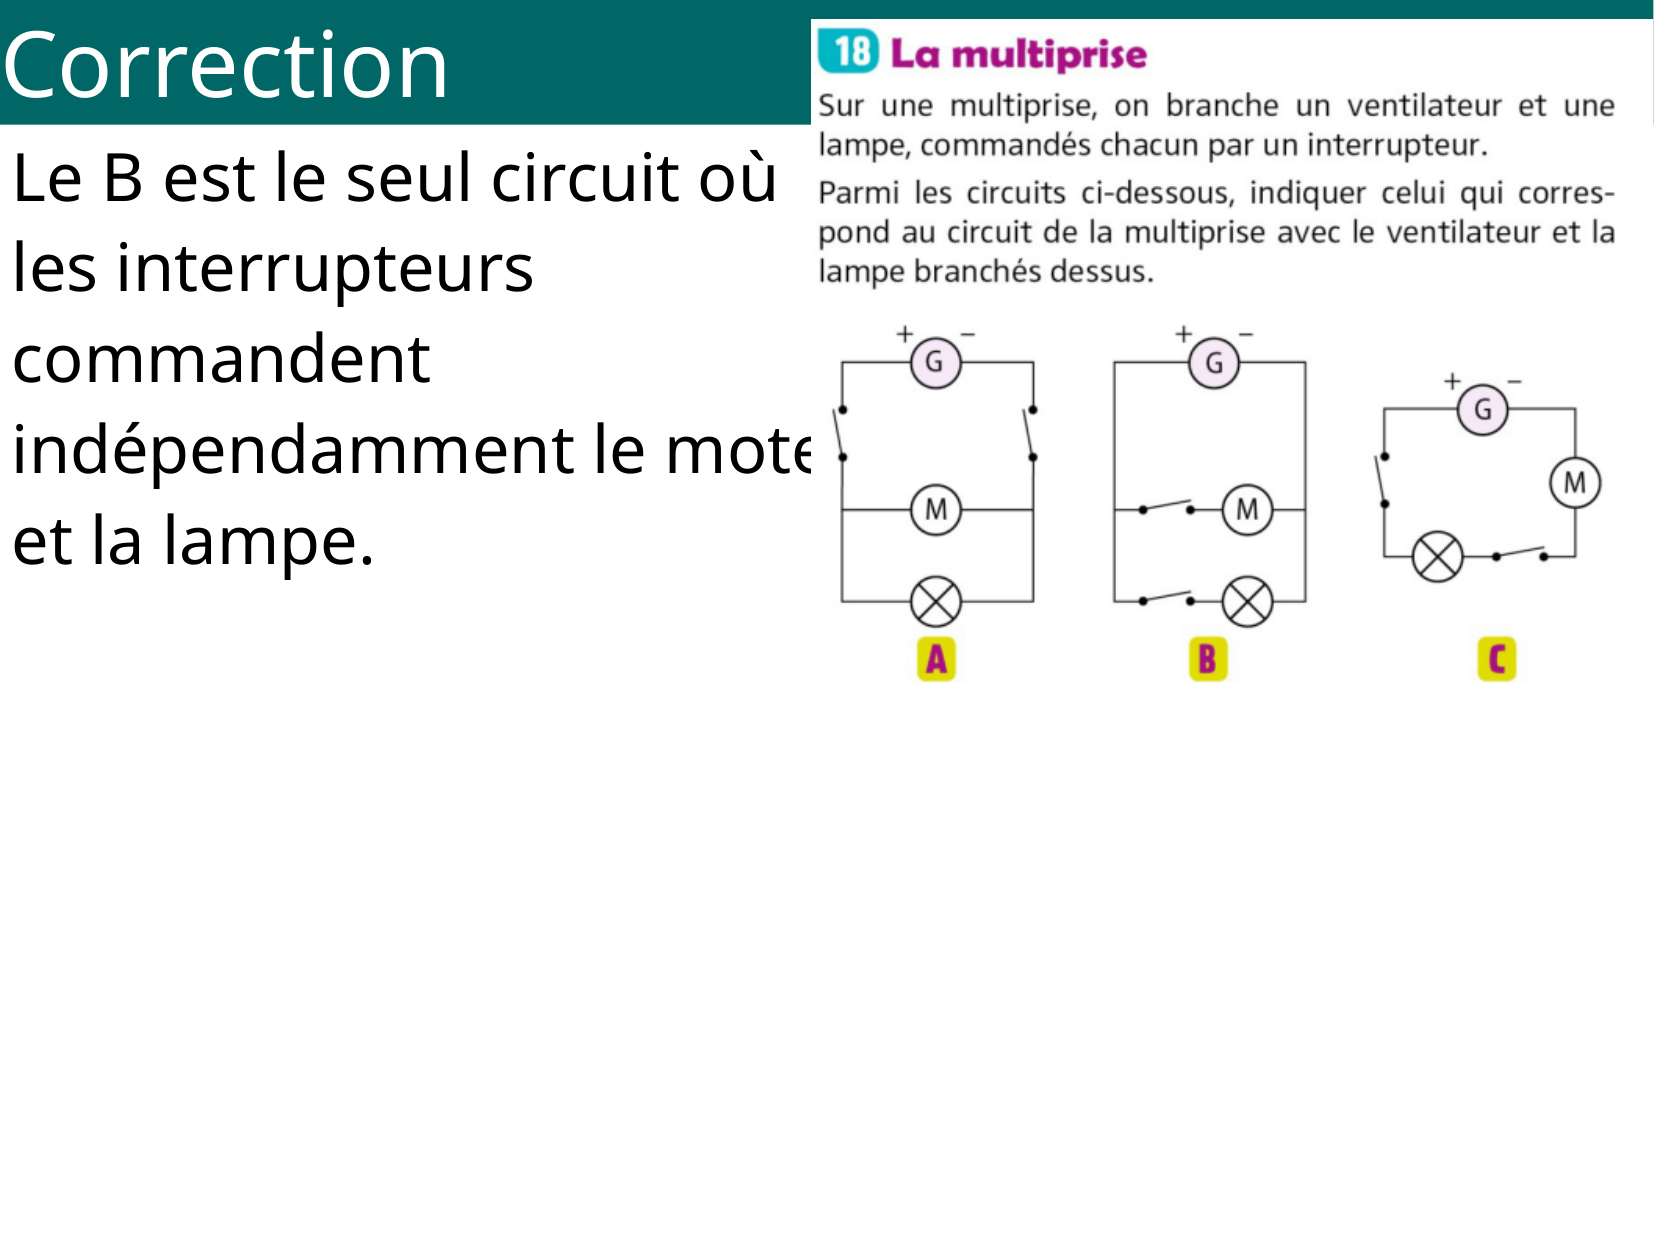

# Correction
Le B est le seul circuit où
les interrupteurs
commandent
indépendamment le moteur
et la lampe.